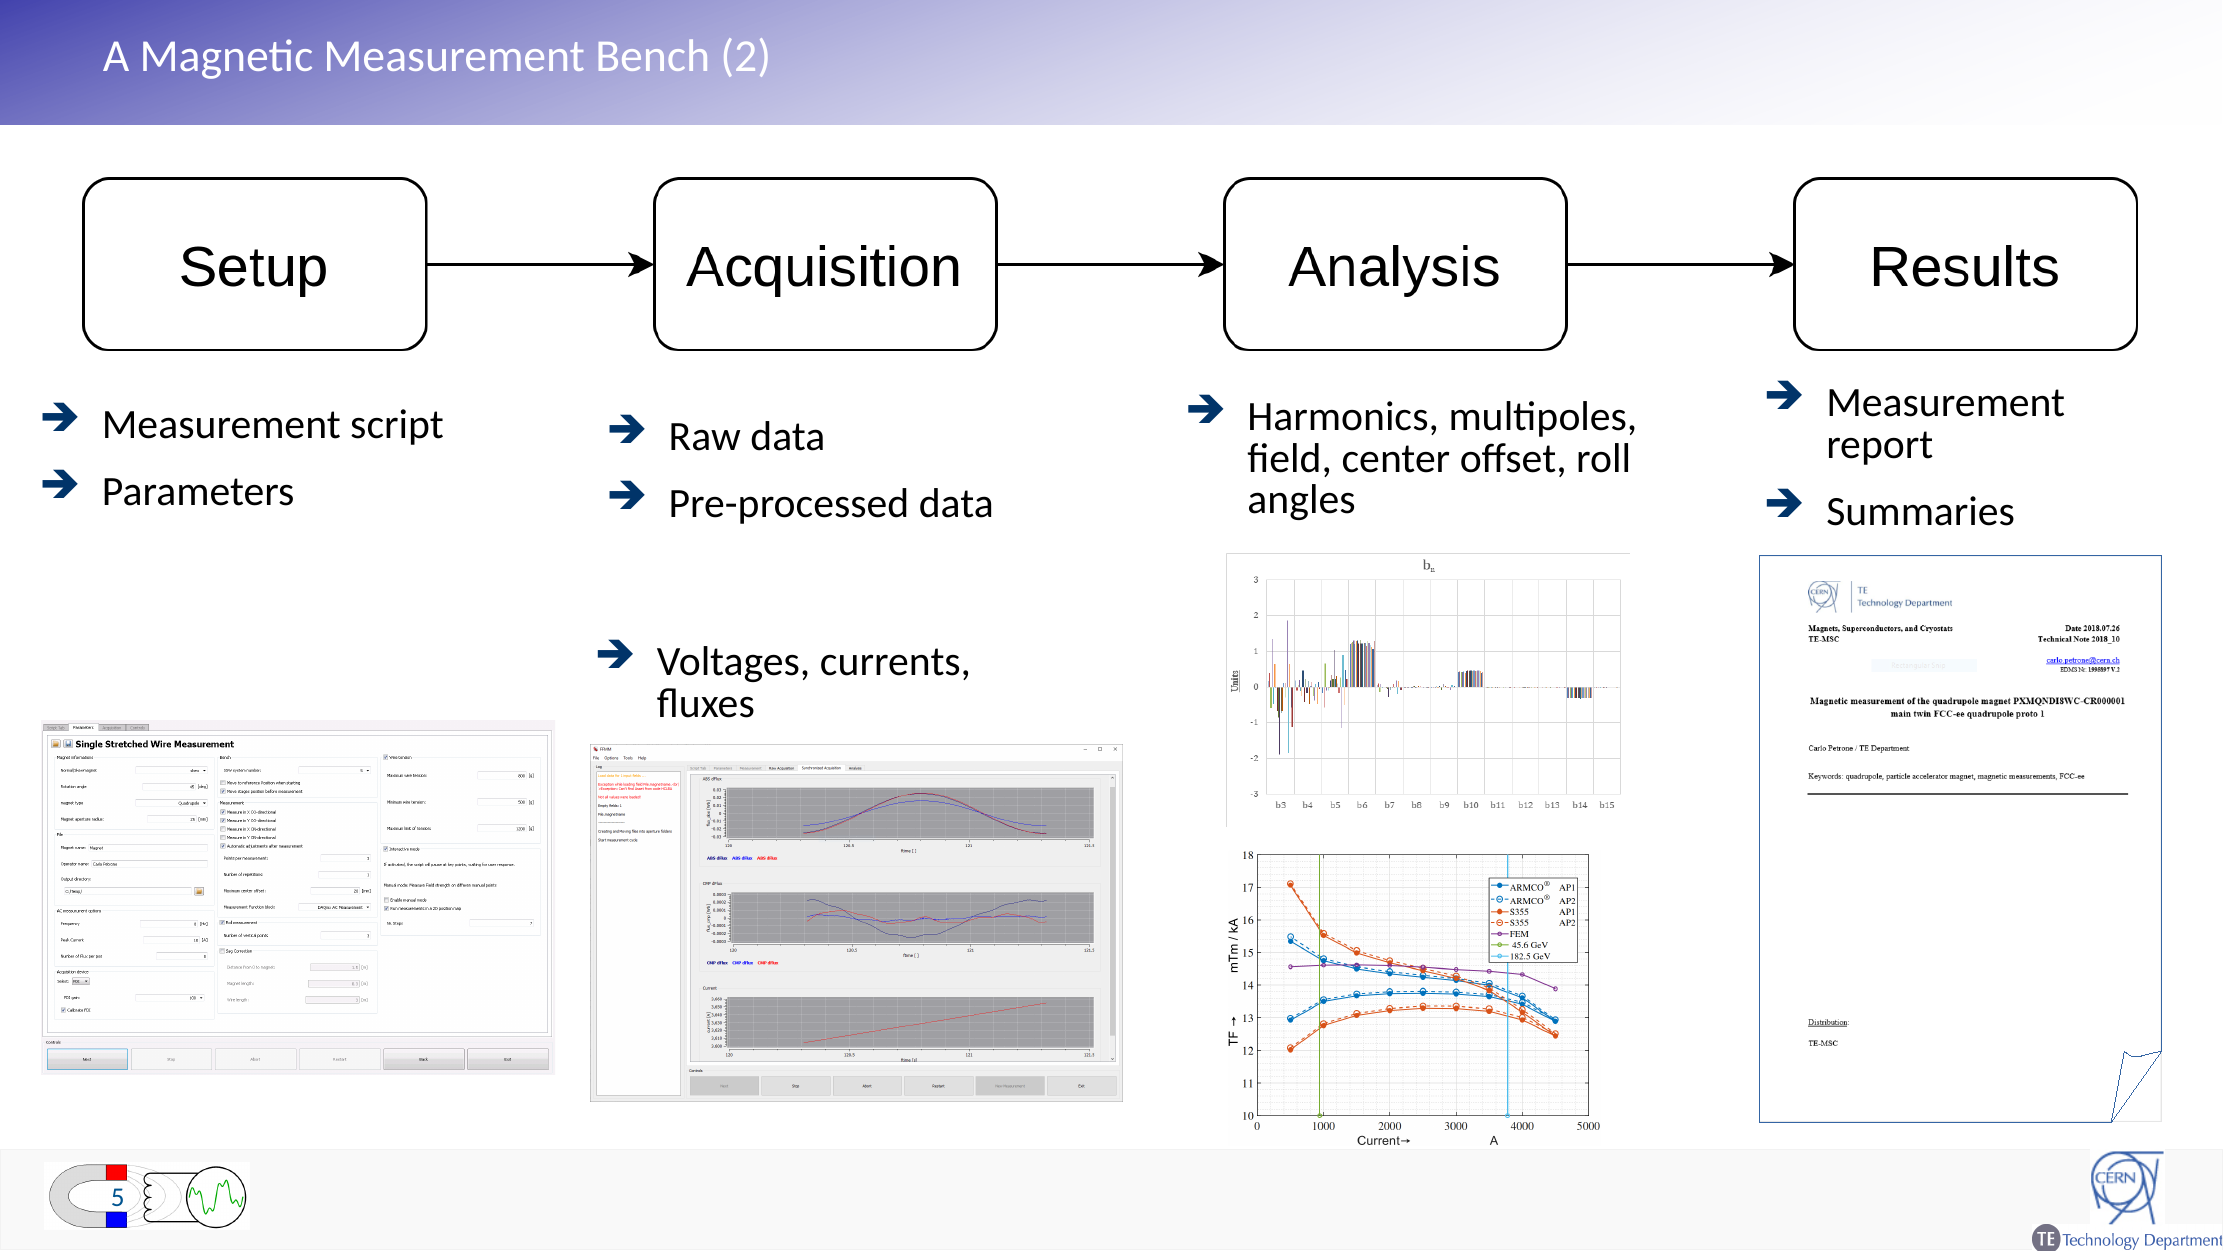

# A Magnetic Measurement Bench (2)
Measurement report
Summaries
Measurement script
Parameters
Harmonics, multipoles, field, center offset, roll angles
Raw data
Pre-processed data
Voltages, currents, fluxes